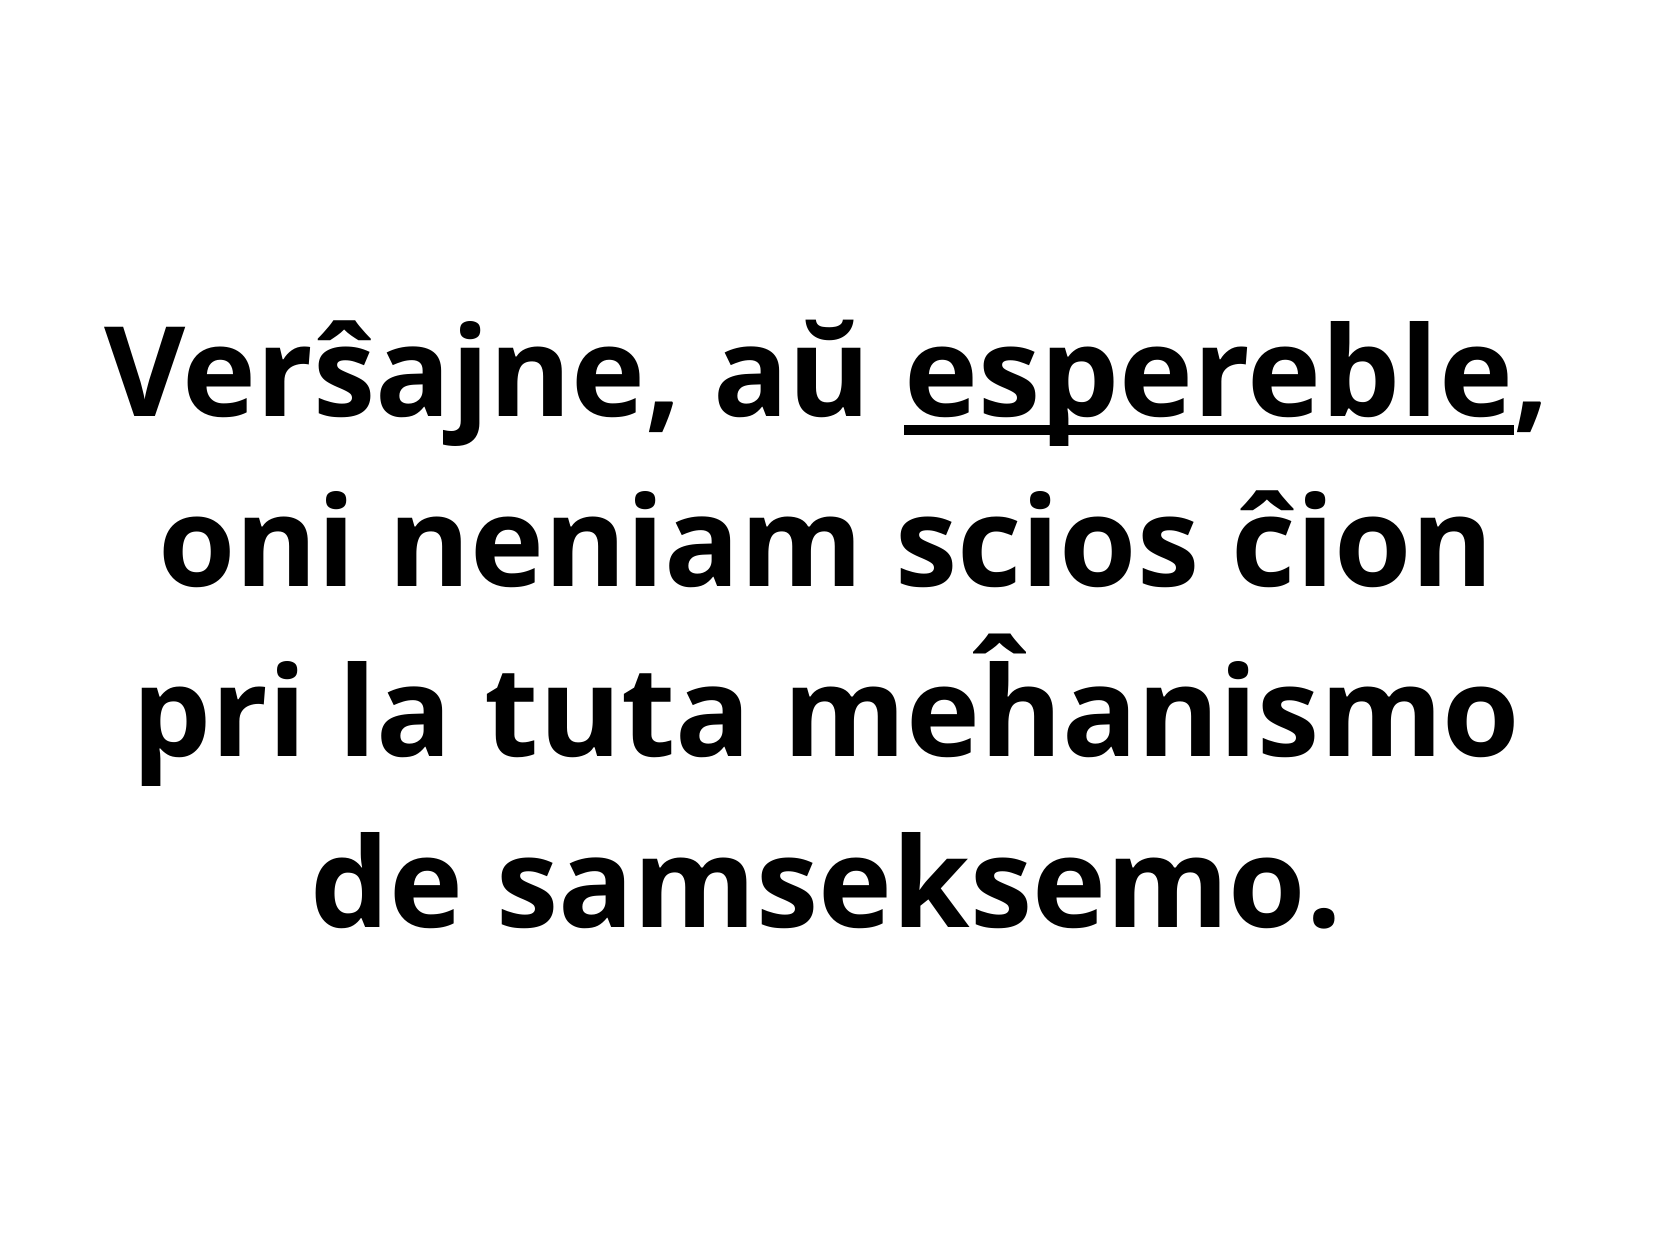

# Verŝajne, aŭ espereble, oni neniam scios ĉion pri la tuta meĥanismo de samseksemo.